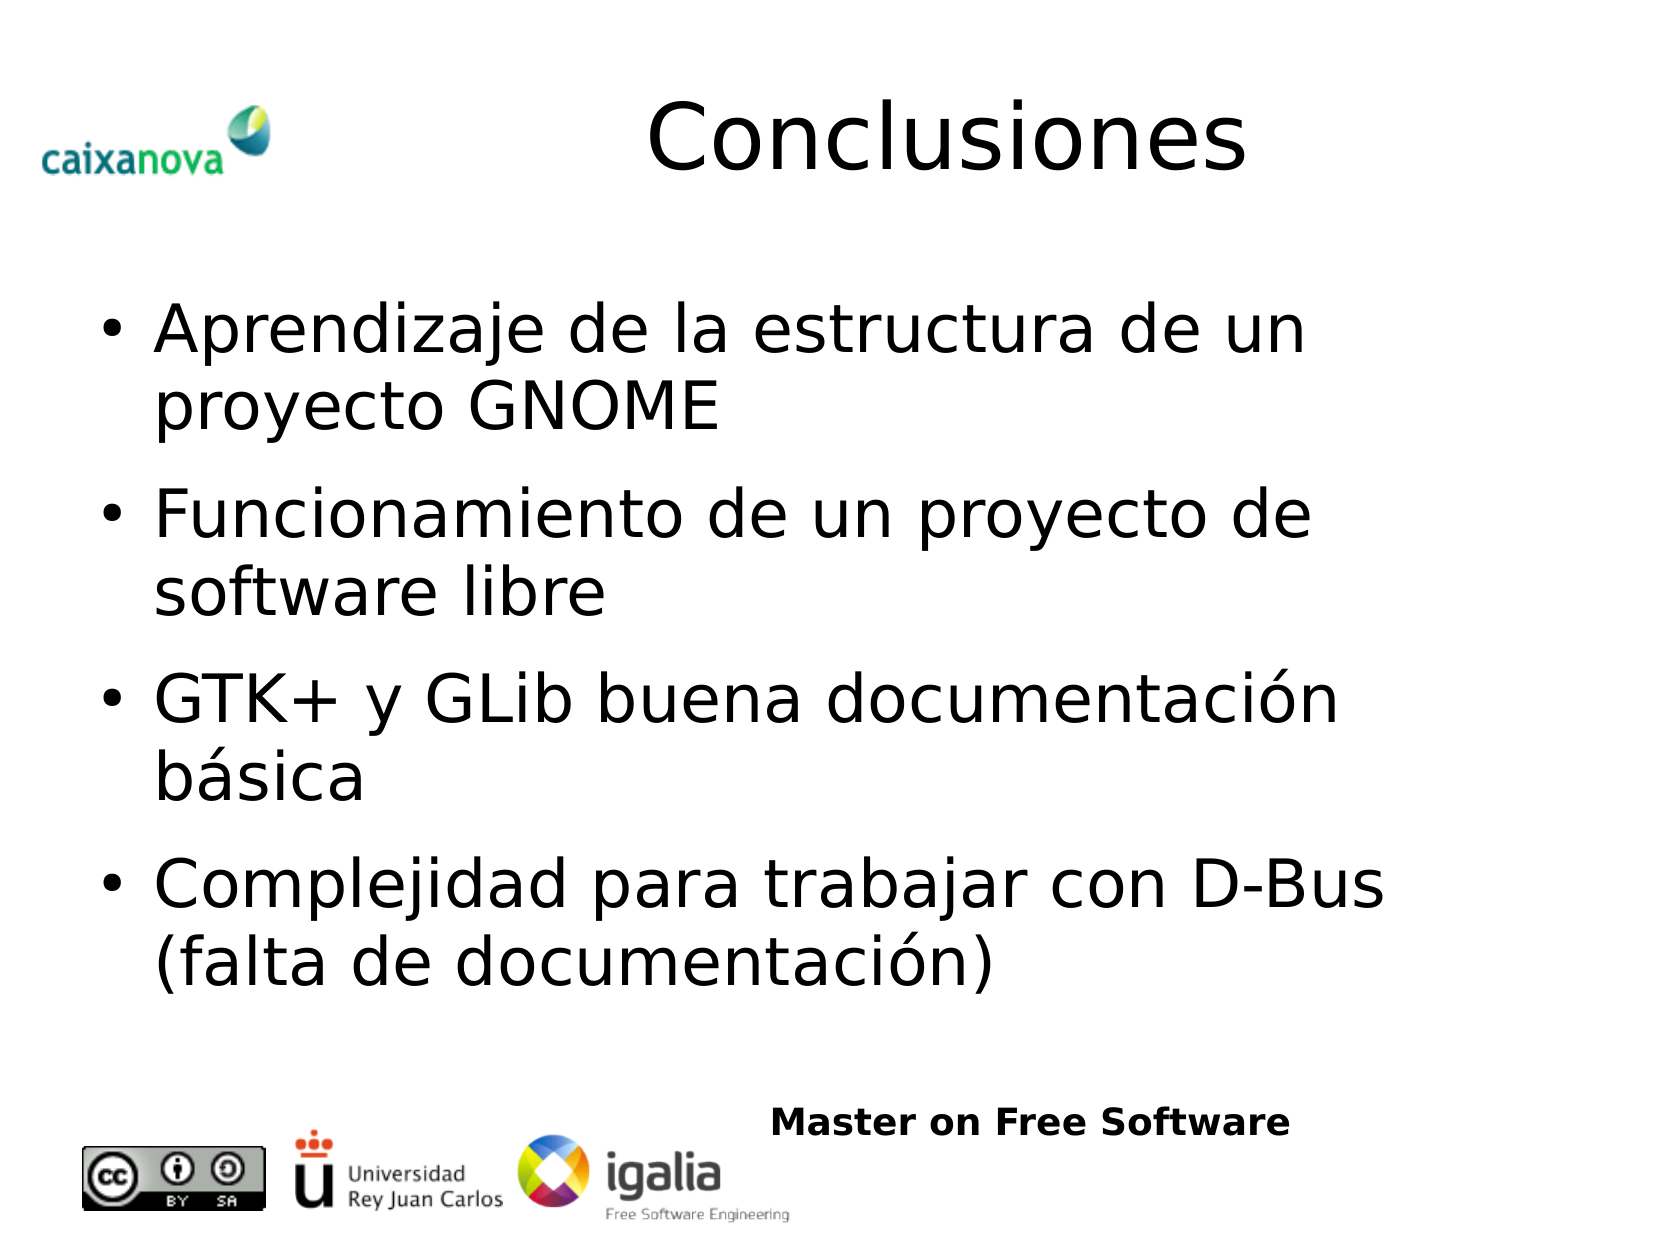

# Conclusiones
Aprendizaje de la estructura de un proyecto GNOME
Funcionamiento de un proyecto de software libre
GTK+ y GLib buena documentación básica
Complejidad para trabajar con D-Bus (falta de documentación)